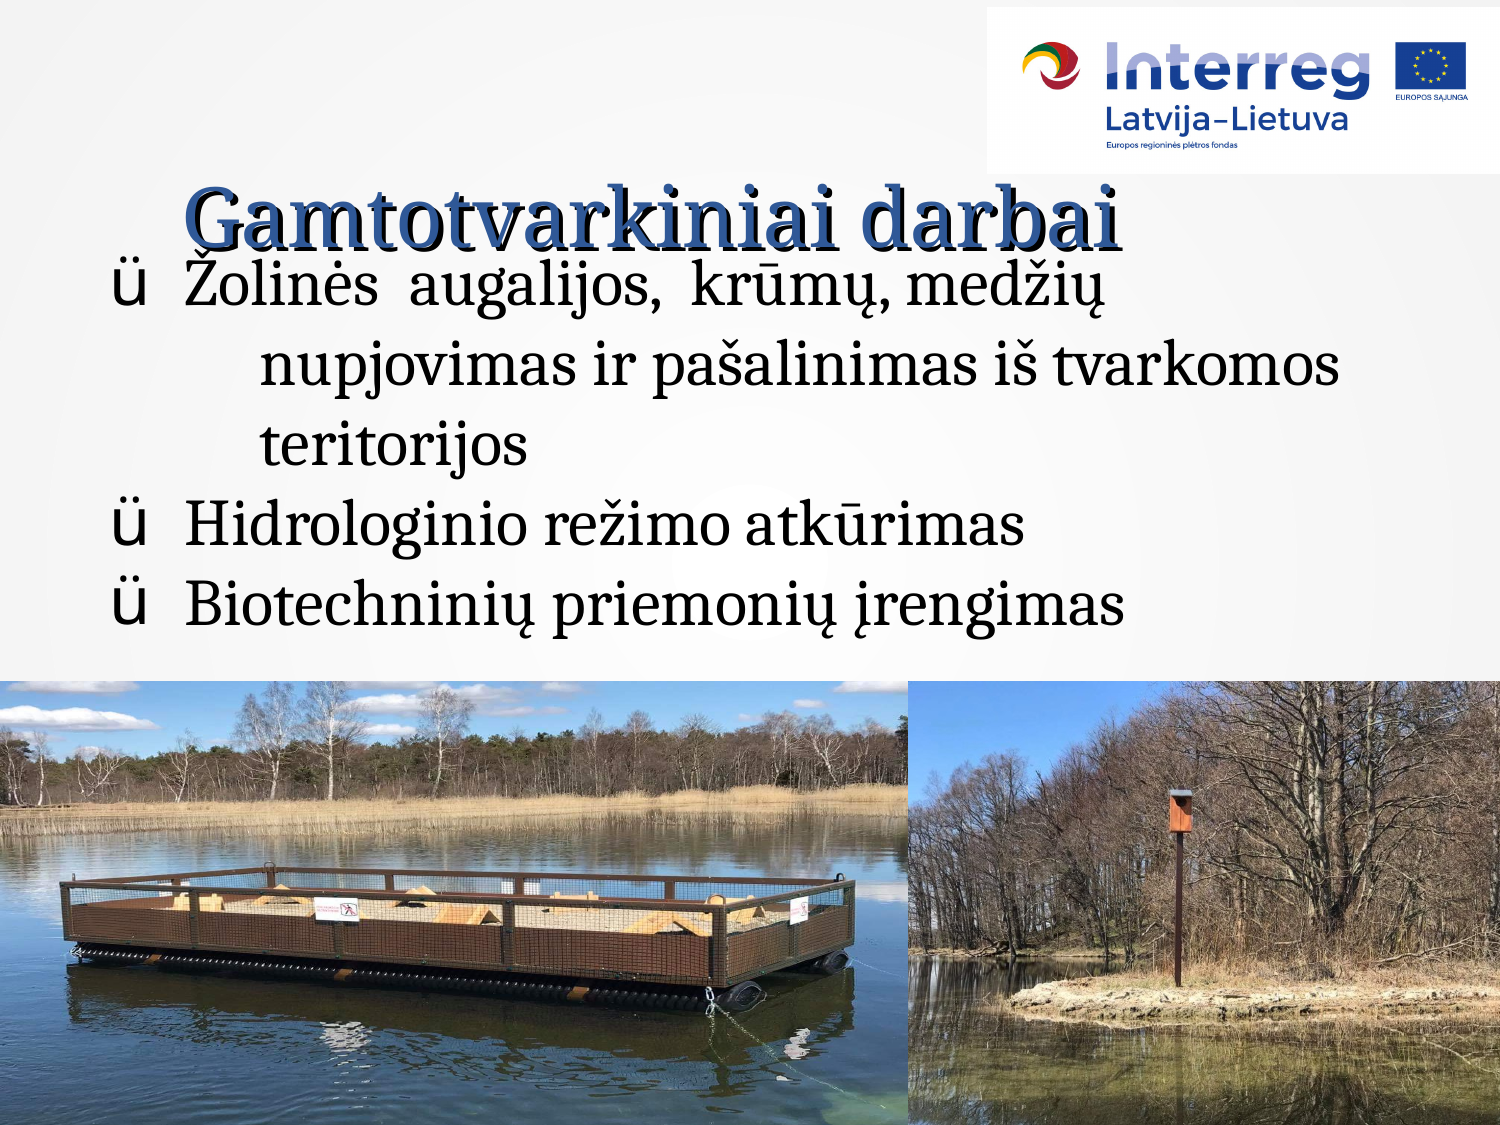

# Gamtotvarkiniai darbai
Žolinės augalijos, krūmų, medžių nupjovimas ir pašalinimas iš tvarkomos teritorijos
Hidrologinio režimo atkūrimas
Biotechninių priemonių įrengimas